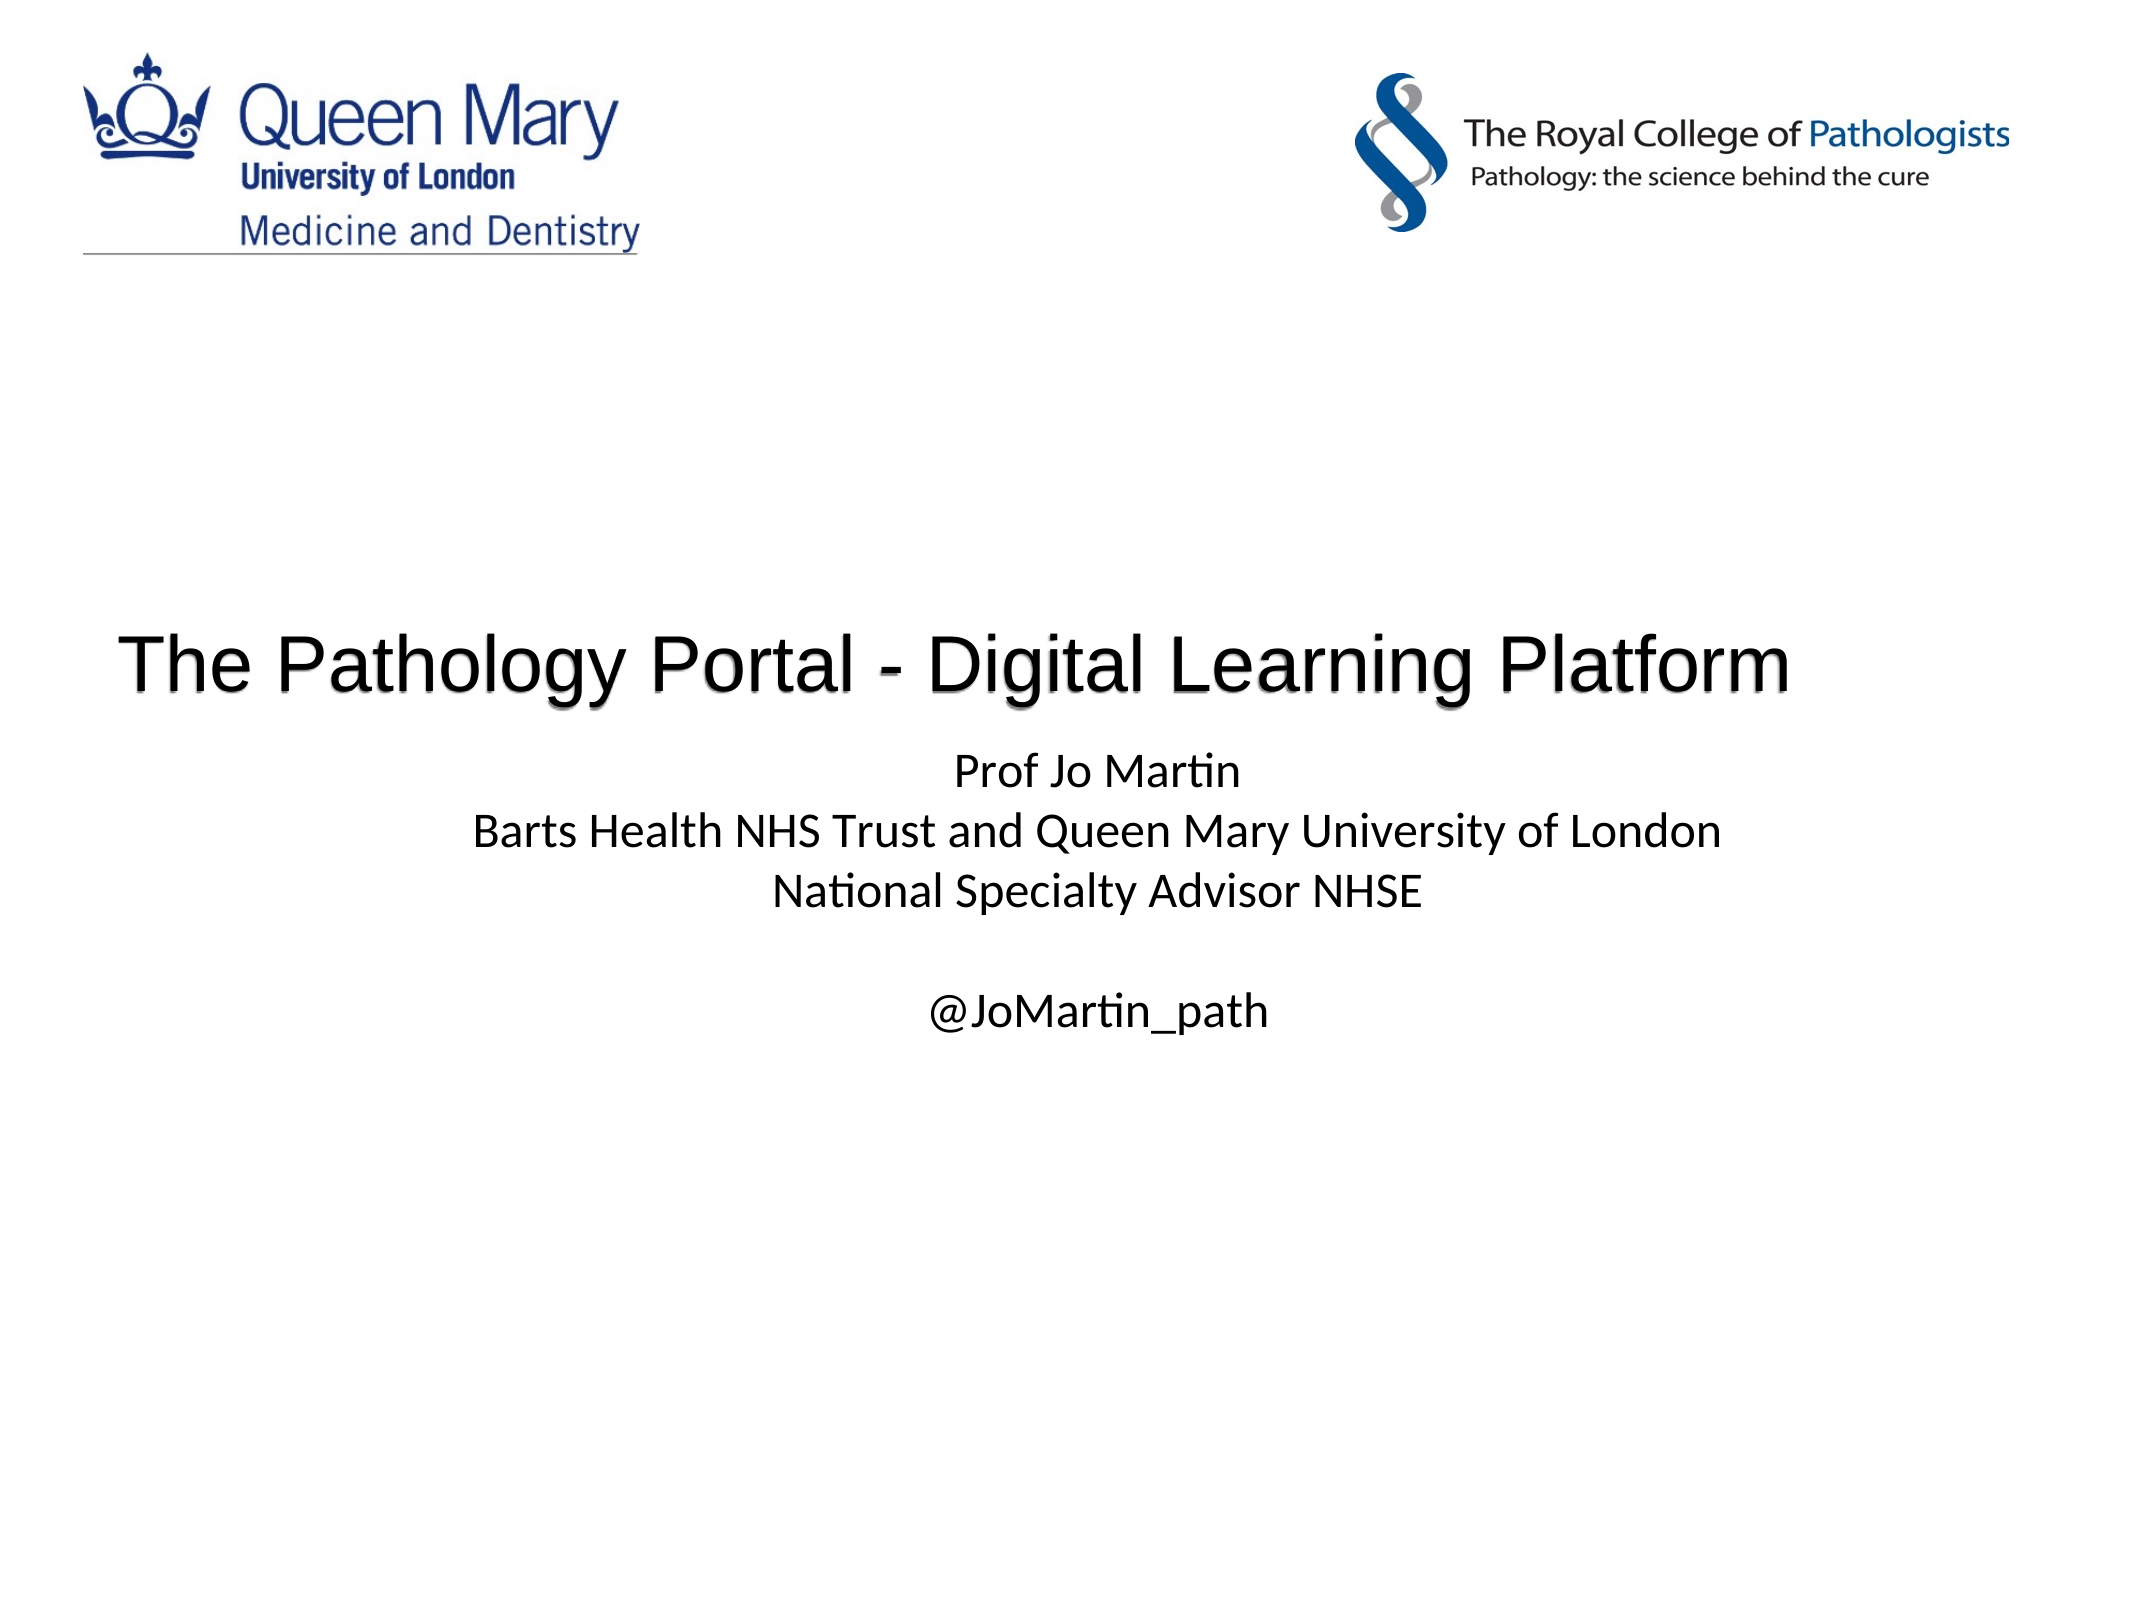

# The Pathology Portal - Digital Learning Platform
Prof Jo Martin
Barts Health NHS Trust and Queen Mary University of London
National Specialty Advisor NHSE
@JoMartin_path